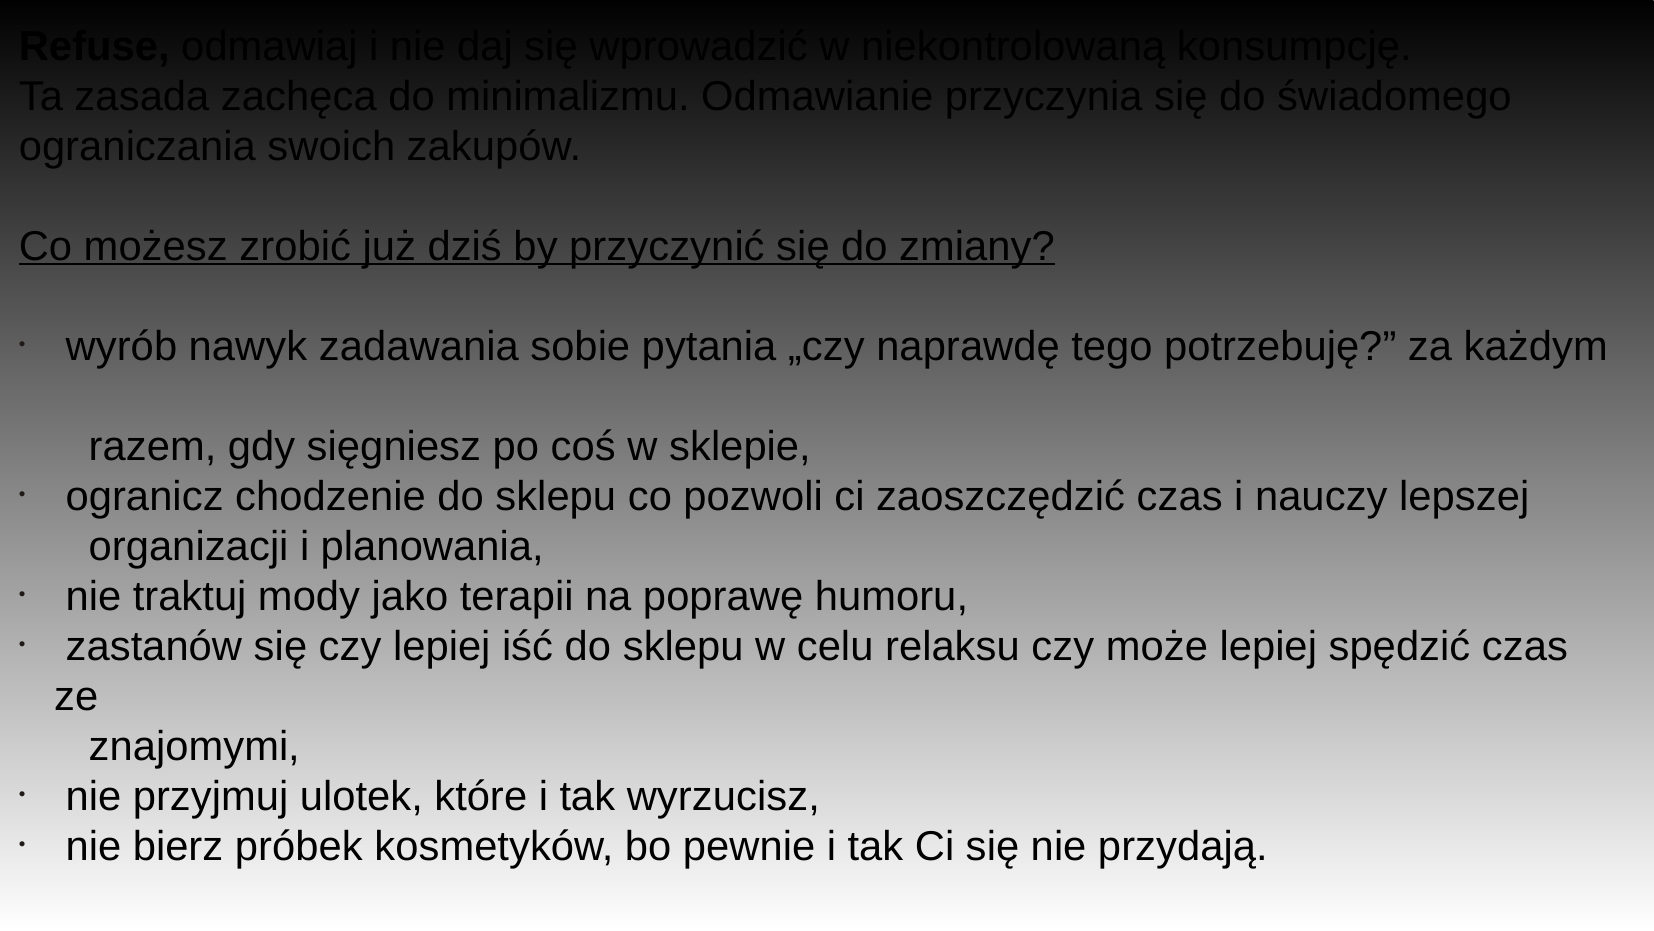

Refuse, odmawiaj i nie daj się wprowadzić w niekontrolowaną konsumpcję.
Ta zasada zachęca do minimalizmu. Odmawianie przyczynia się do świadomego ograniczania swoich zakupów.
Co możesz zrobić już dziś by przyczynić się do zmiany?
 wyrób nawyk zadawania sobie pytania „czy naprawdę tego potrzebuję?” za każdym
 razem, gdy sięgniesz po coś w sklepie,
 ogranicz chodzenie do sklepu co pozwoli ci zaoszczędzić czas i nauczy lepszej
 organizacji i planowania,
 nie traktuj mody jako terapii na poprawę humoru,
 zastanów się czy lepiej iść do sklepu w celu relaksu czy może lepiej spędzić czas ze
 znajomymi,
 nie przyjmuj ulotek, które i tak wyrzucisz,
 nie bierz próbek kosmetyków, bo pewnie i tak Ci się nie przydają.